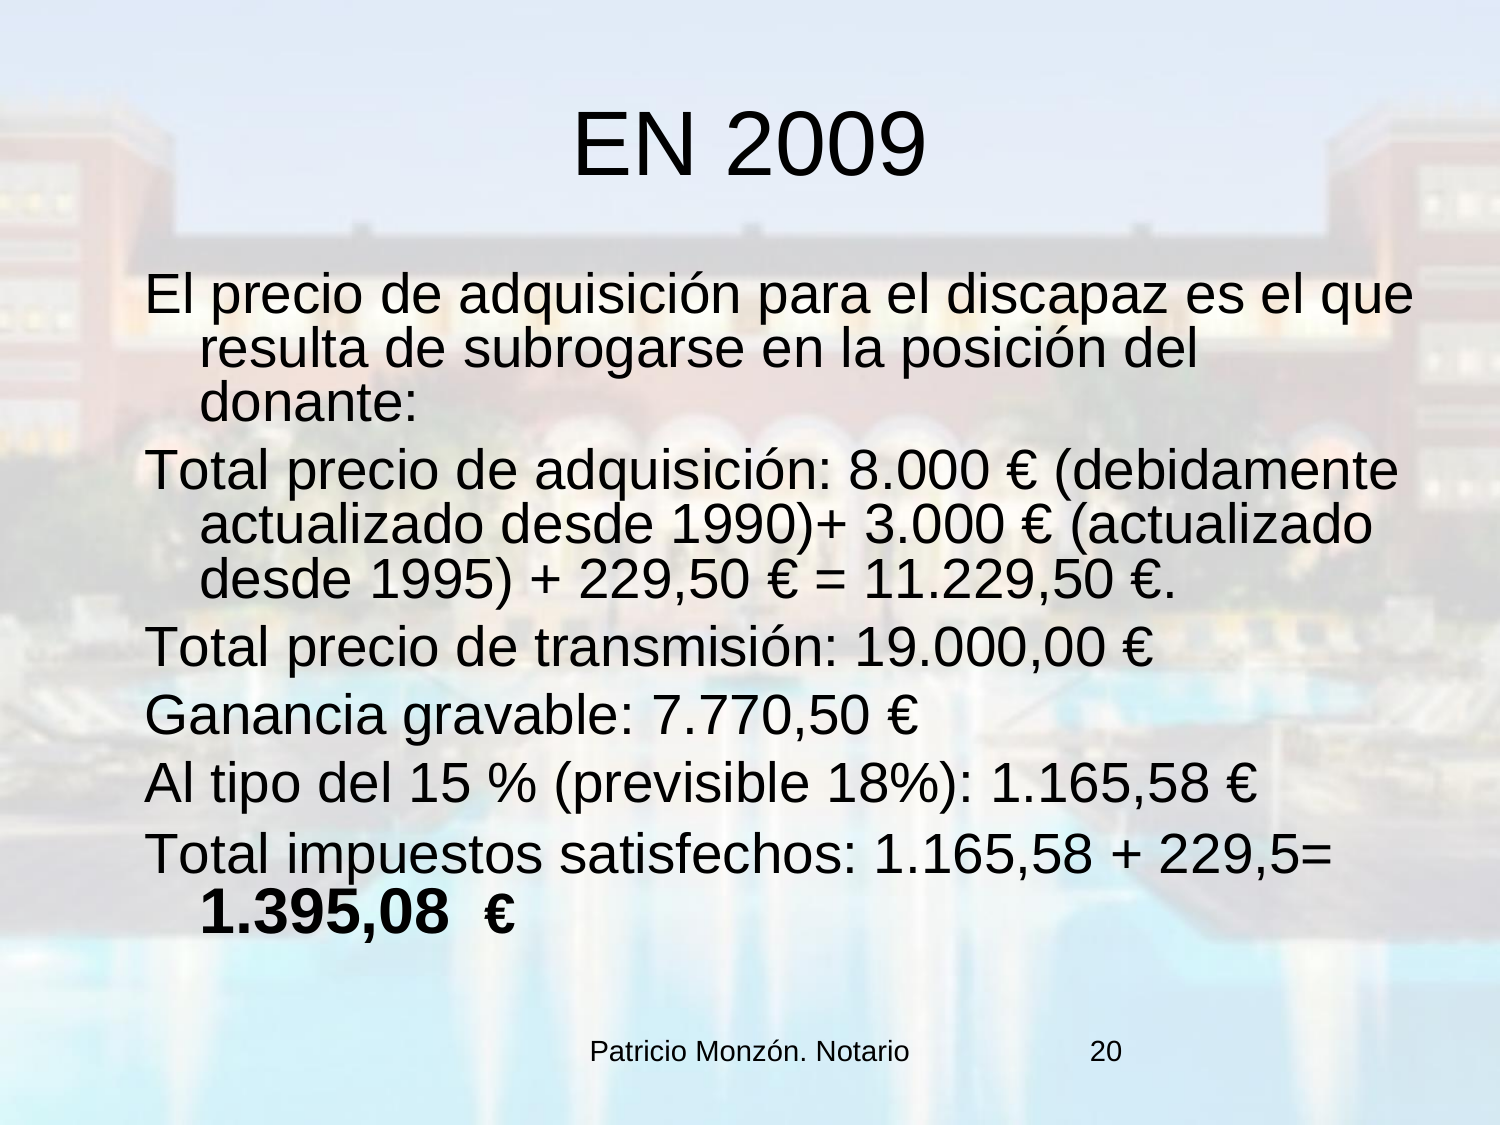

# EN 2009
El precio de adquisición para el discapaz es el que resulta de subrogarse en la posición del donante:
Total precio de adquisición: 8.000 € (debidamente actualizado desde 1990)+ 3.000 € (actualizado desde 1995) + 229,50 € = 11.229,50 €.
Total precio de transmisión: 19.000,00 €
Ganancia gravable: 7.770,50 €
Al tipo del 15 % (previsible 18%): 1.165,58 €
Total impuestos satisfechos: 1.165,58 + 229,5= 1.395,08 €
Patricio Monzón. Notario